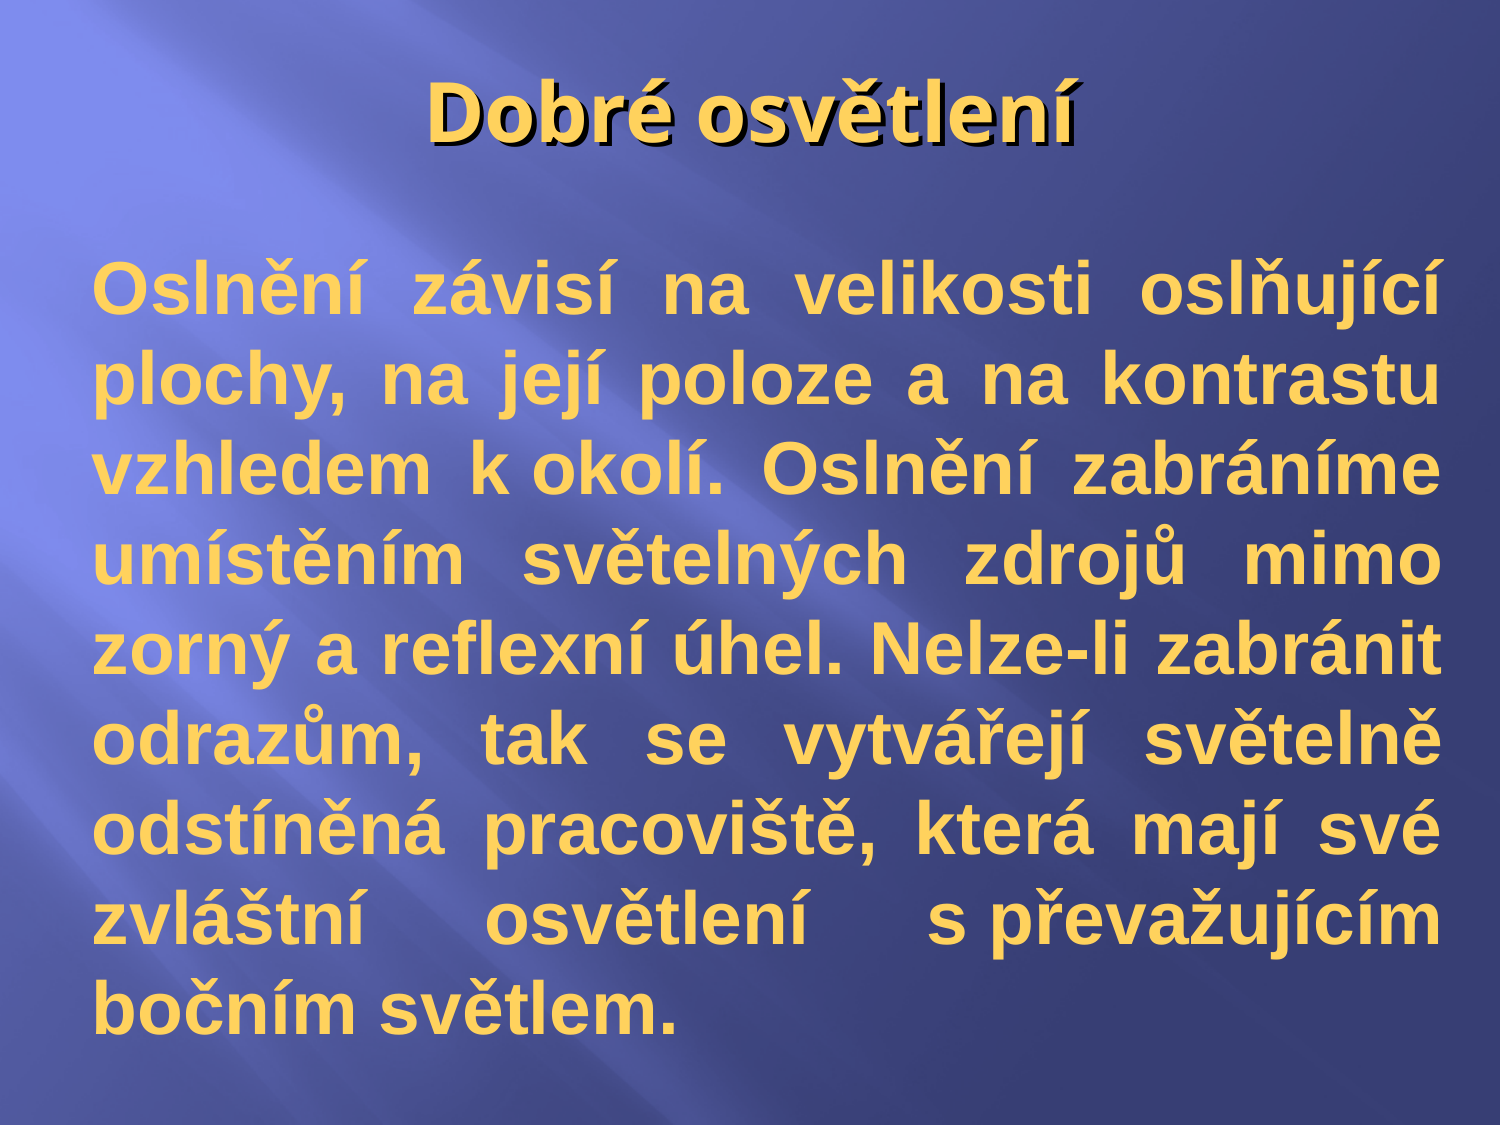

# Dobré osvětlení
Oslnění závisí na velikosti oslňující plochy, na její poloze a na kontrastu vzhledem k okolí. Oslnění zabráníme umístěním světelných zdrojů mimo zorný a reflexní úhel. Nelze-li zabránit odrazům, tak se vytvářejí světelně odstíněná pracoviště, která mají své zvláštní osvětlení s převažujícím bočním světlem.